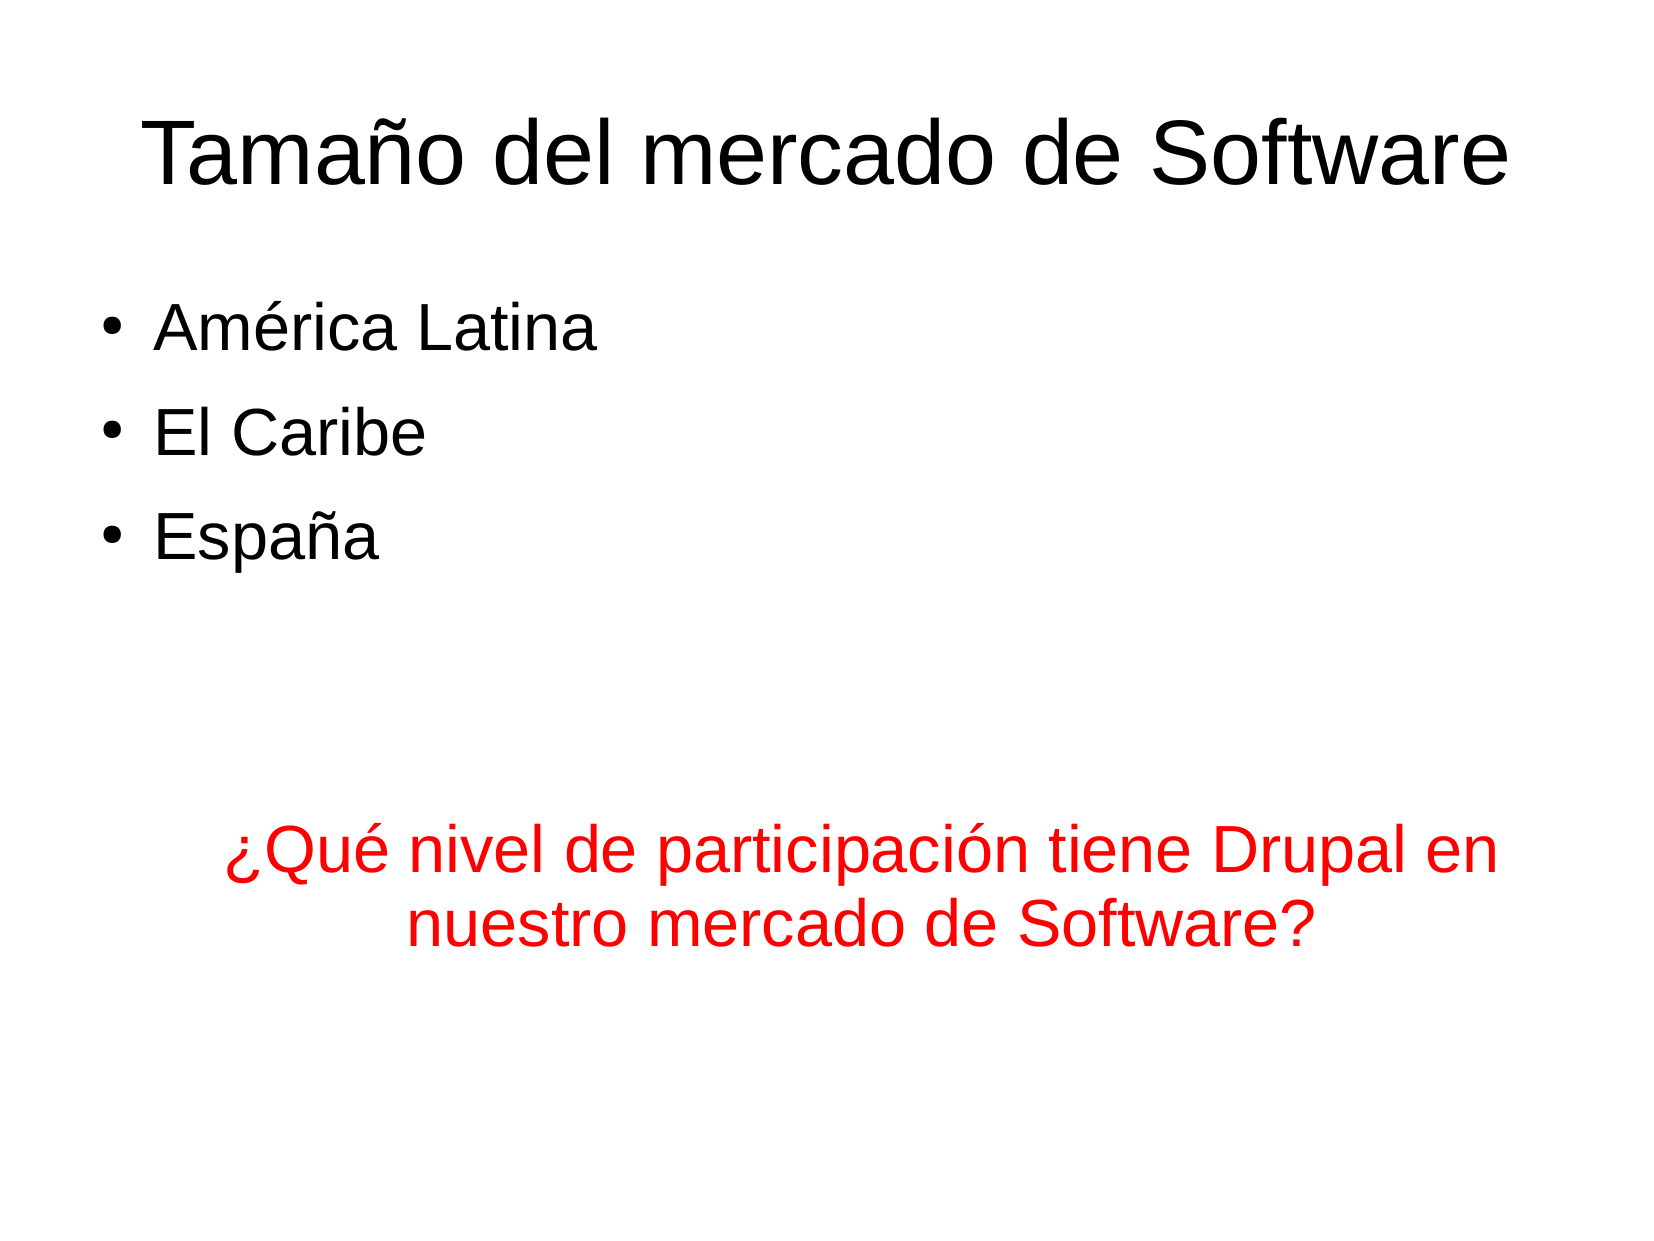

# Tamaño del mercado de Software
América Latina
El Caribe
España
¿Qué nivel de participación tiene Drupal en nuestro mercado de Software?